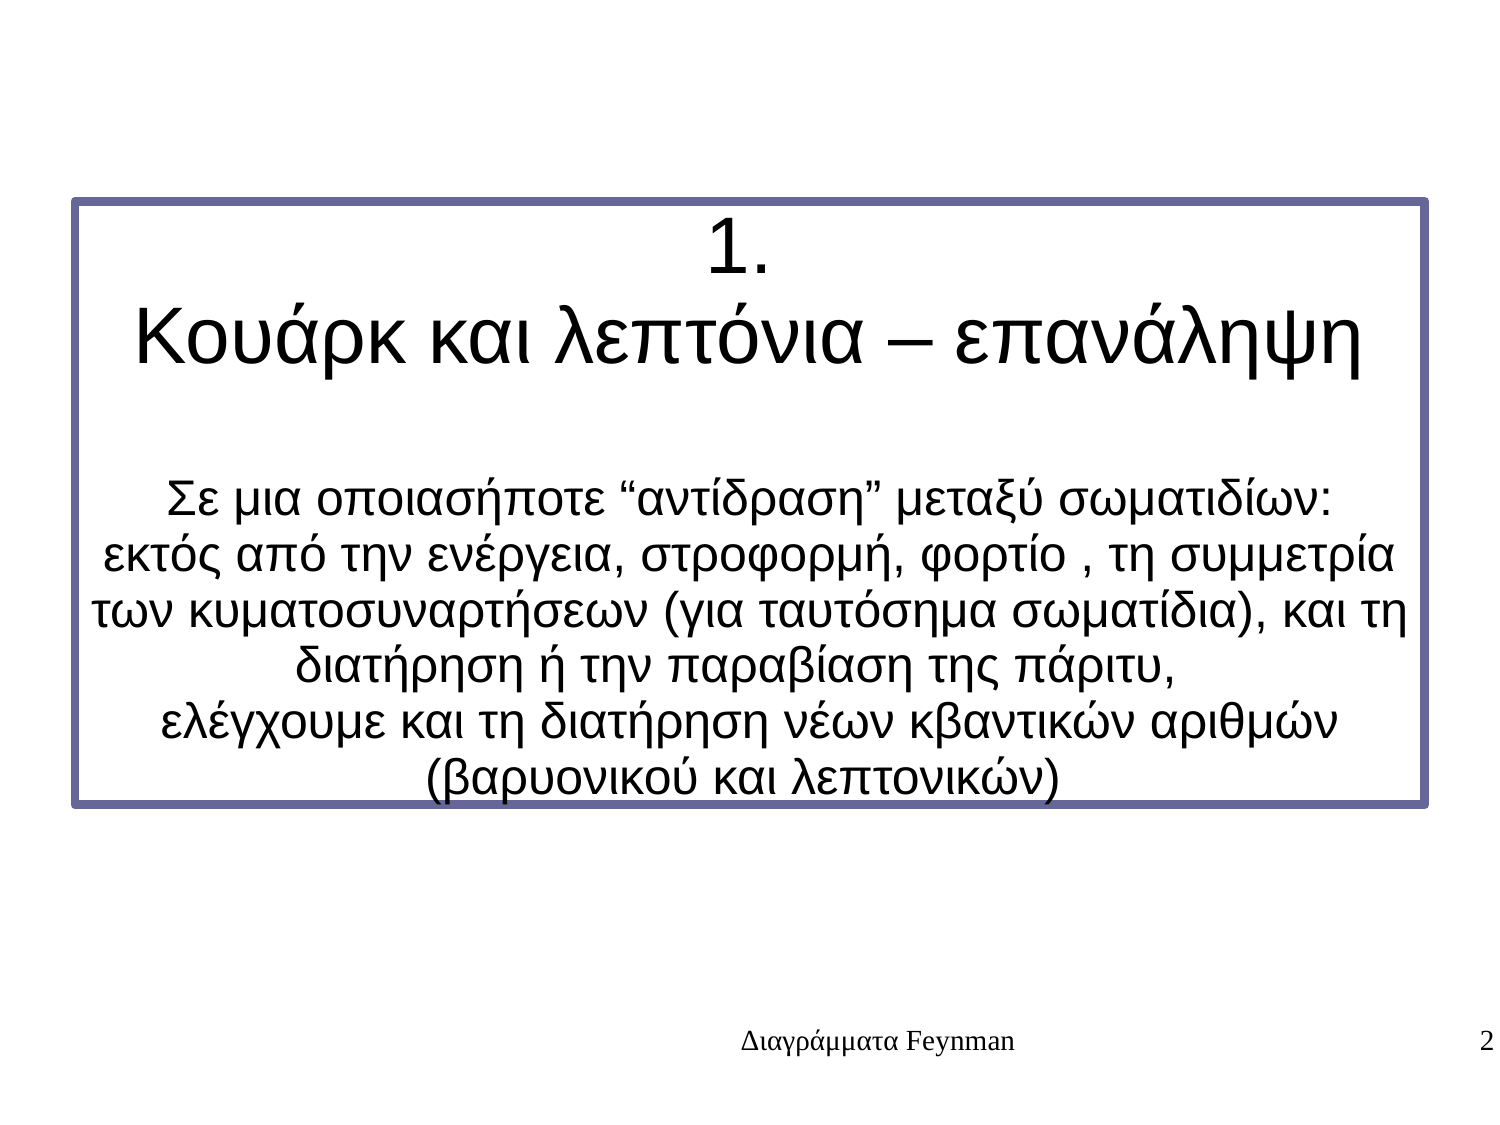

# 1. Κουάρκ και λεπτόνια – επανάληψη Σε μια οποιασήποτε “αντίδραση” μεταξύ σωματιδίων: εκτός από την ενέργεια, στροφορμή, φορτίο , τη συμμετρία των κυματοσυναρτήσεων (για ταυτόσημα σωματίδια), και τη διατήρηση ή την παραβίαση της πάριτυ, ελέγχουμε και τη διατήρηση νέων κβαντικών αριθμών (βαρυονικού και λεπτονικών)
Διαγράμματα Feynman
2